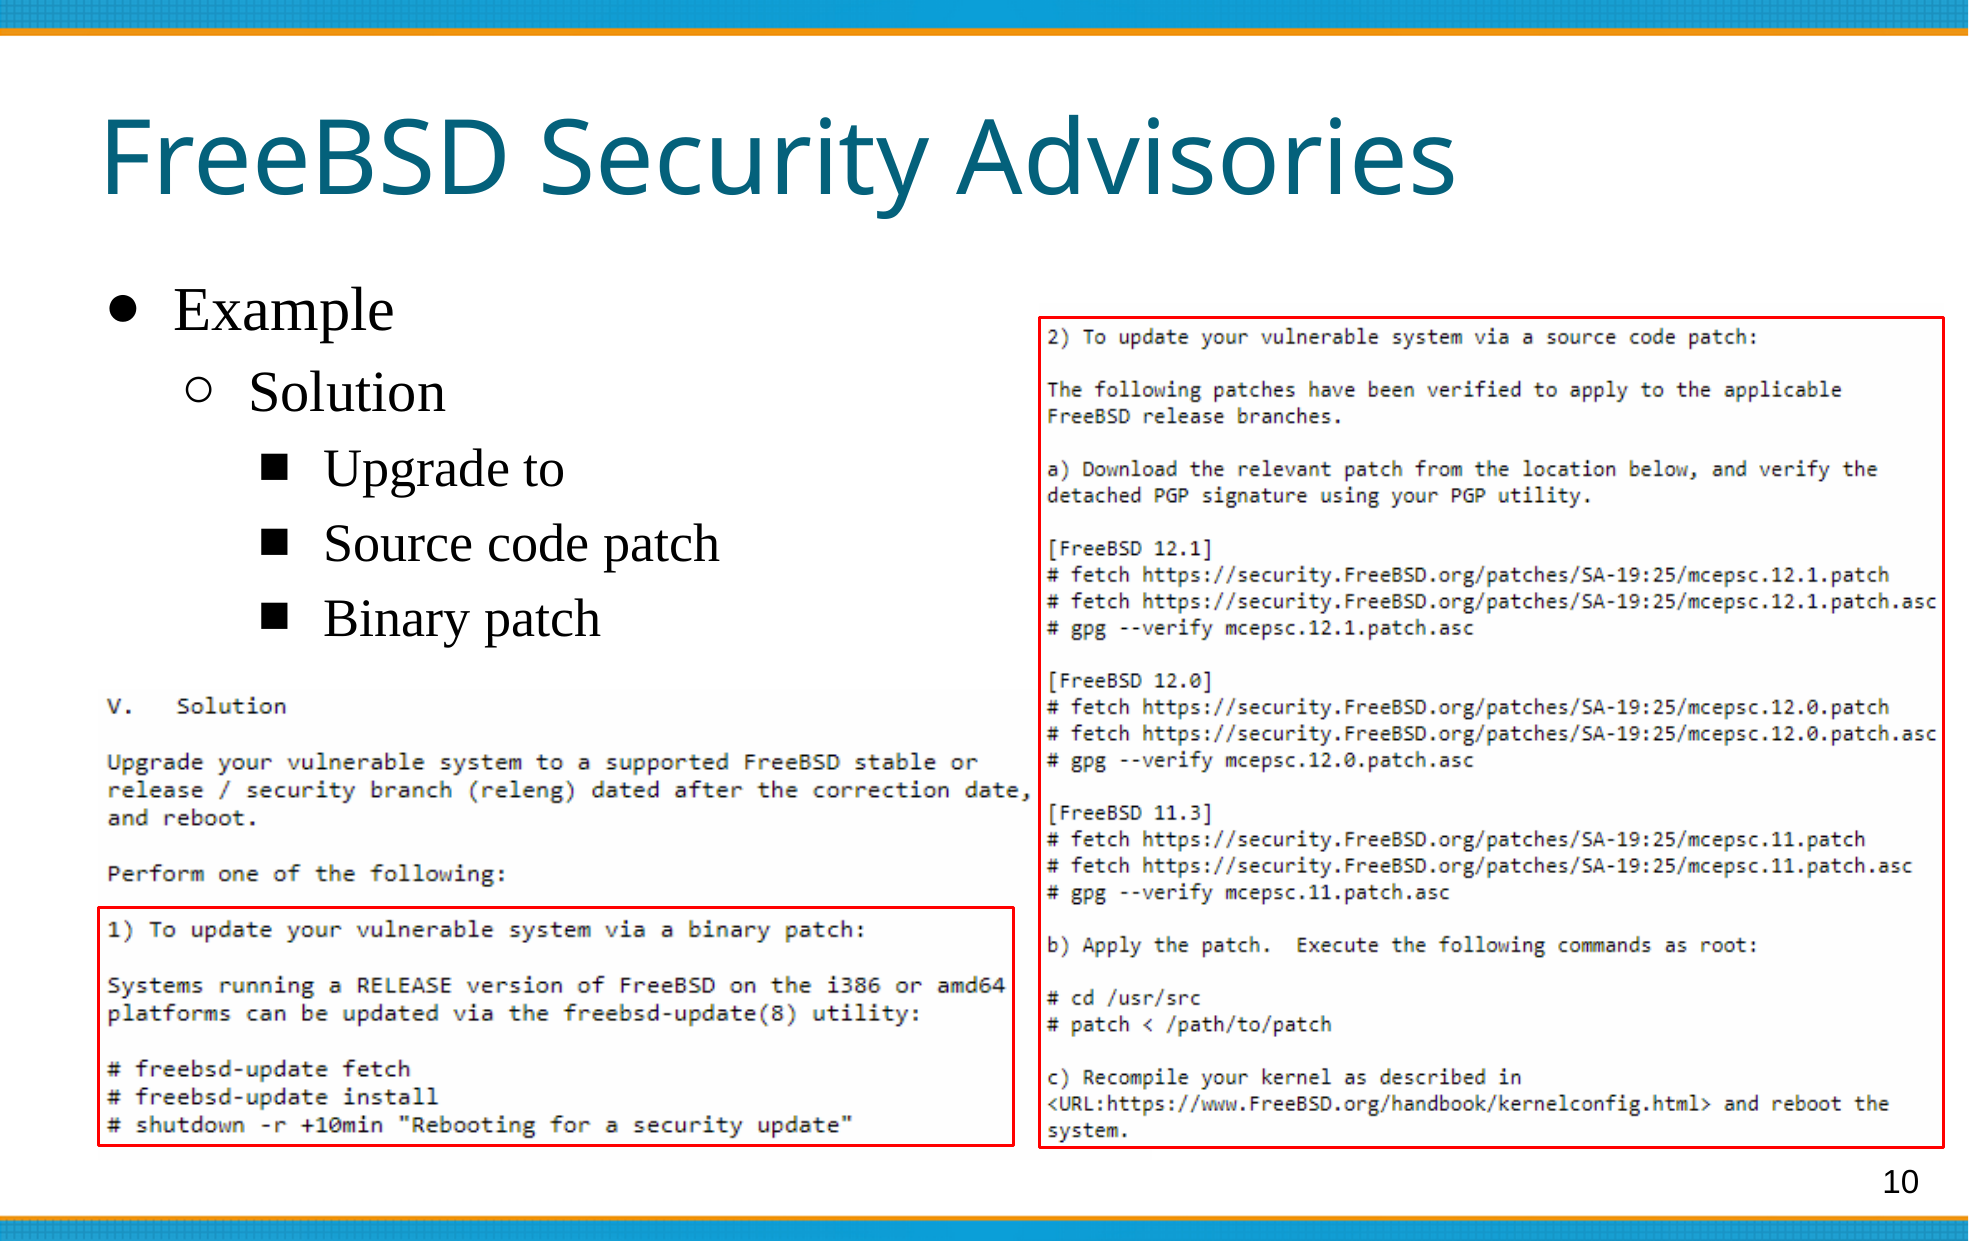

# FreeBSD Security Advisories
Example
Solution
Upgrade to
Source code patch
Binary patch